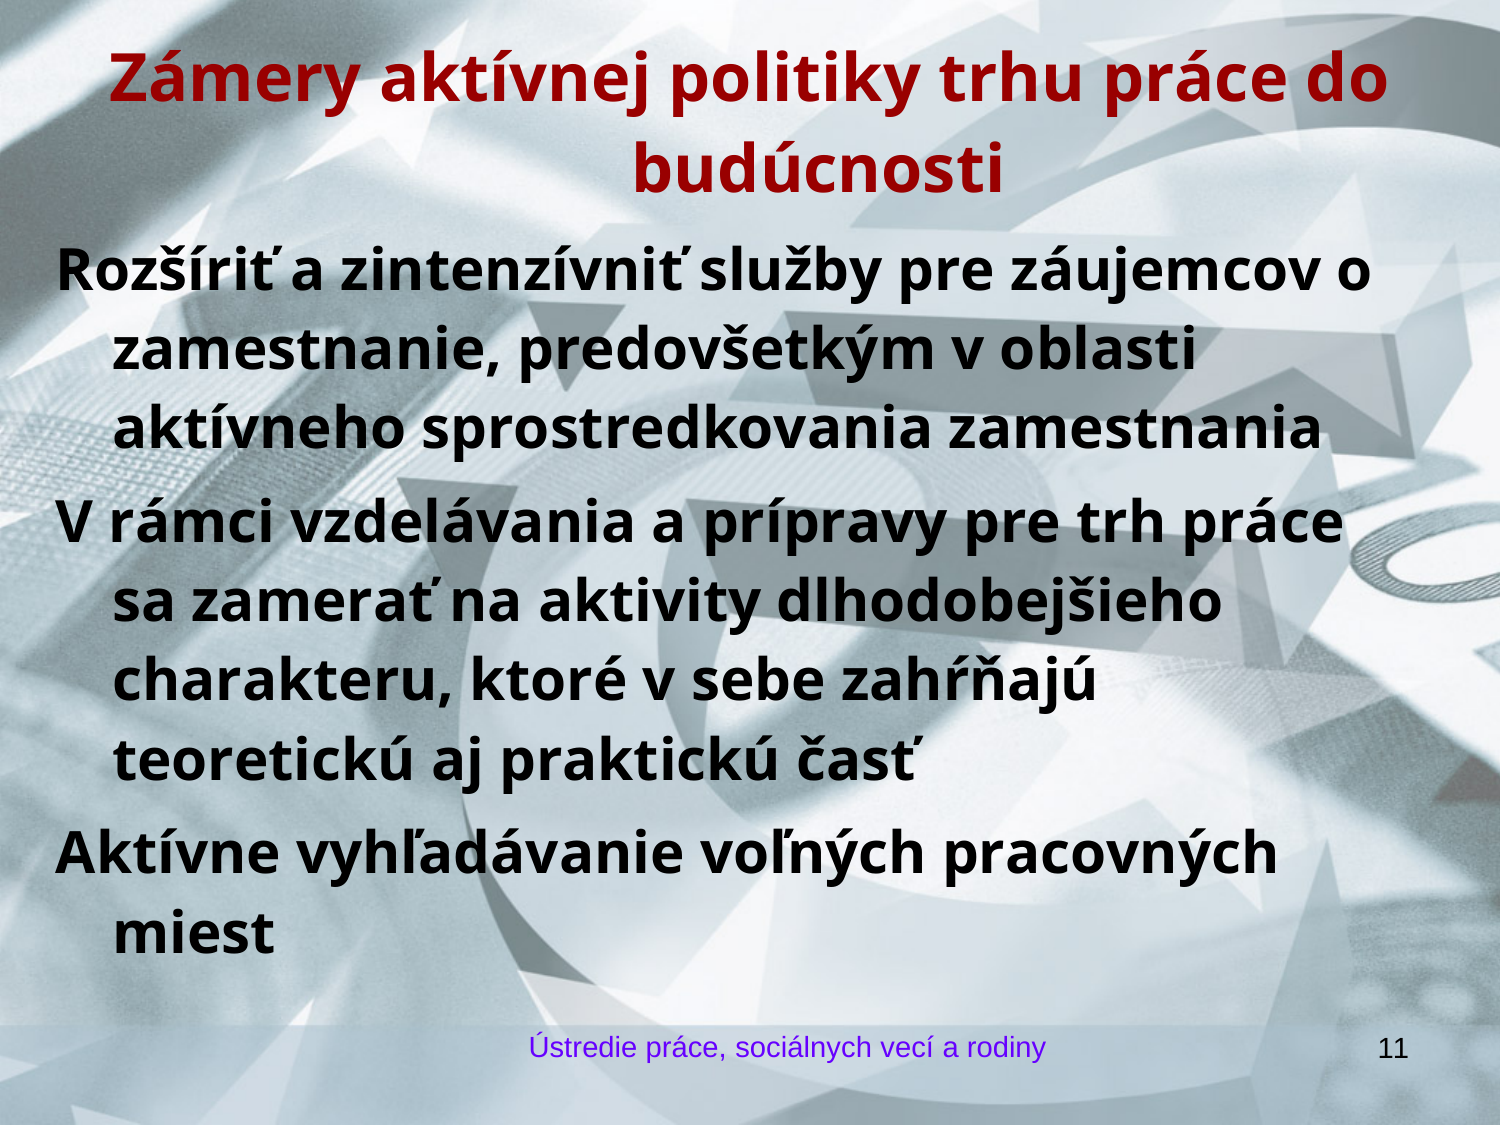

# Zámery aktívnej politiky trhu práce do budúcnosti
Rozšíriť a zintenzívniť služby pre záujemcov o zamestnanie, predovšetkým v oblasti aktívneho sprostredkovania zamestnania
V rámci vzdelávania a prípravy pre trh práce sa zamerať na aktivity dlhodobejšieho charakteru, ktoré v sebe zahŕňajú teoretickú aj praktickú časť
Aktívne vyhľadávanie voľných pracovných miest
11